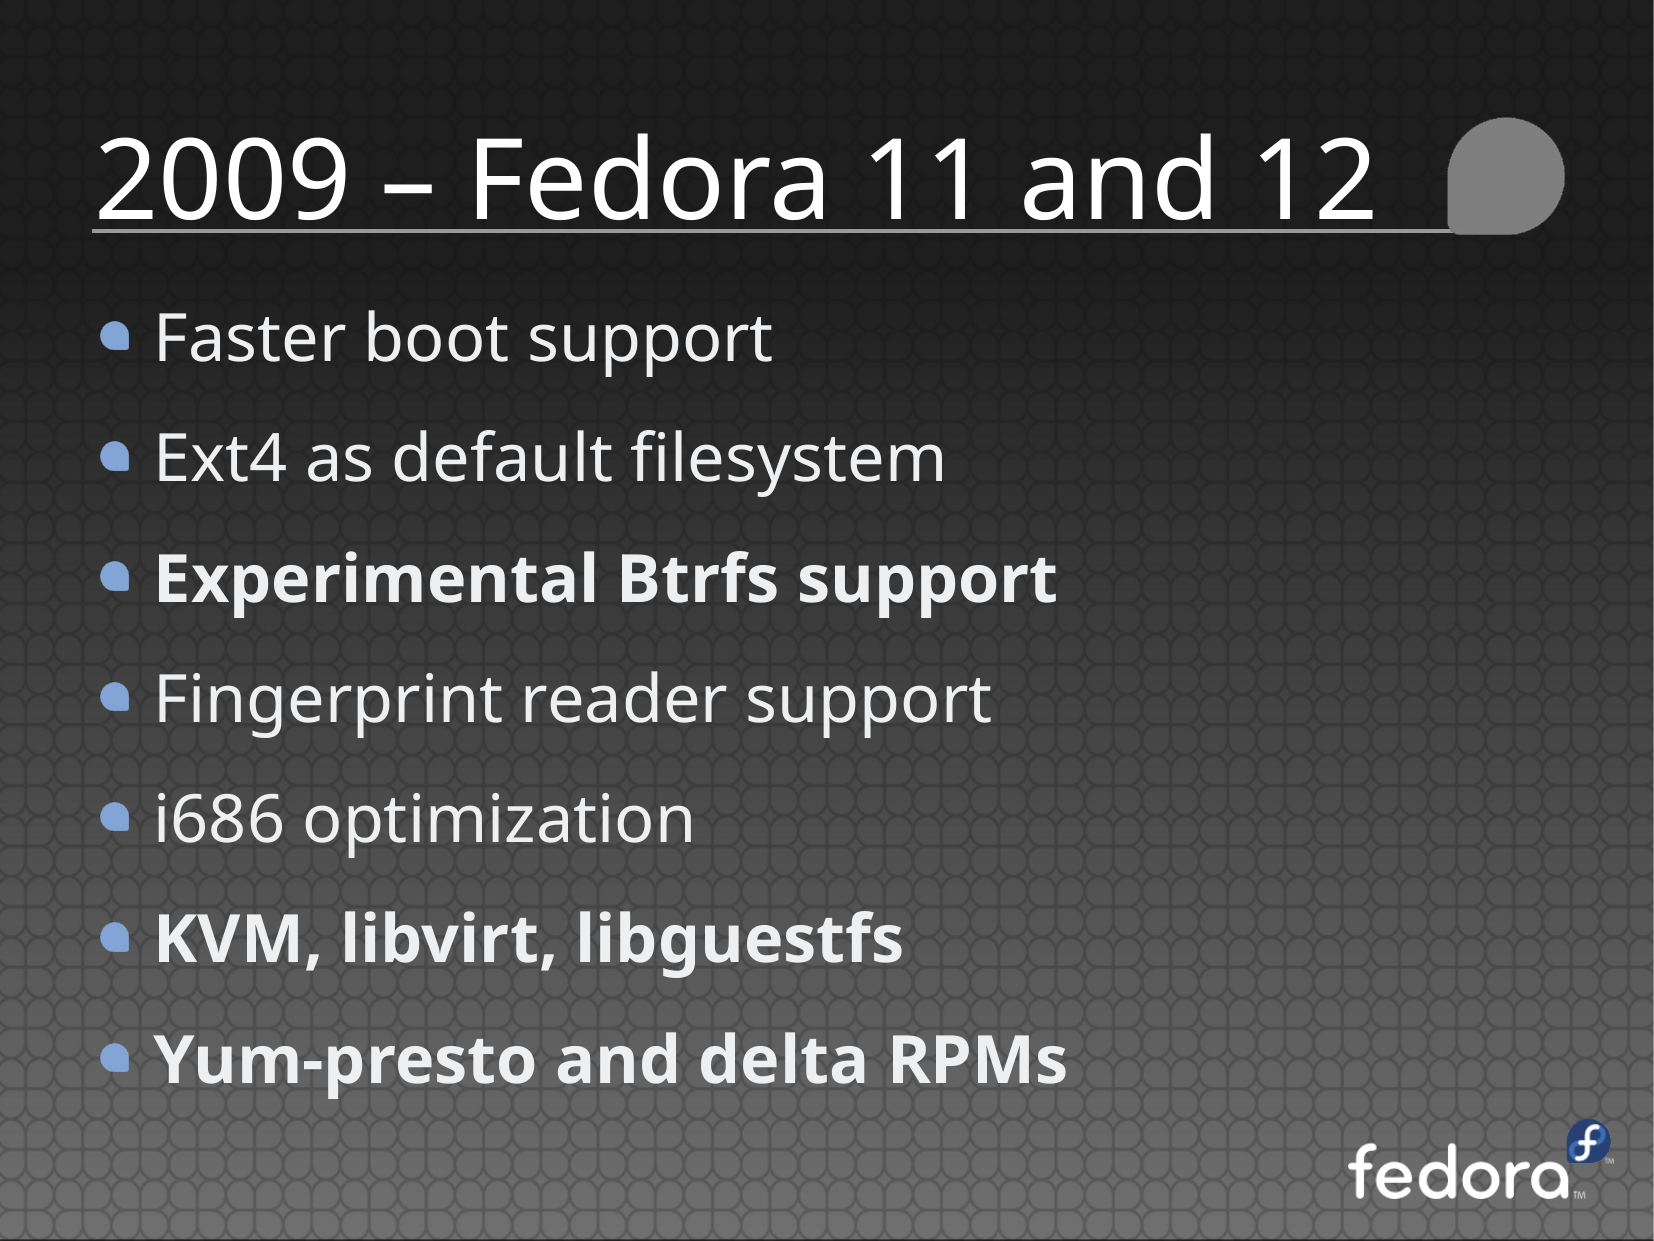

2009 – Fedora 11 and 12
# Faster boot support
Ext4 as default filesystem
Experimental Btrfs support
Fingerprint reader support
i686 optimization
KVM, libvirt, libguestfs
Yum-presto and delta RPMs